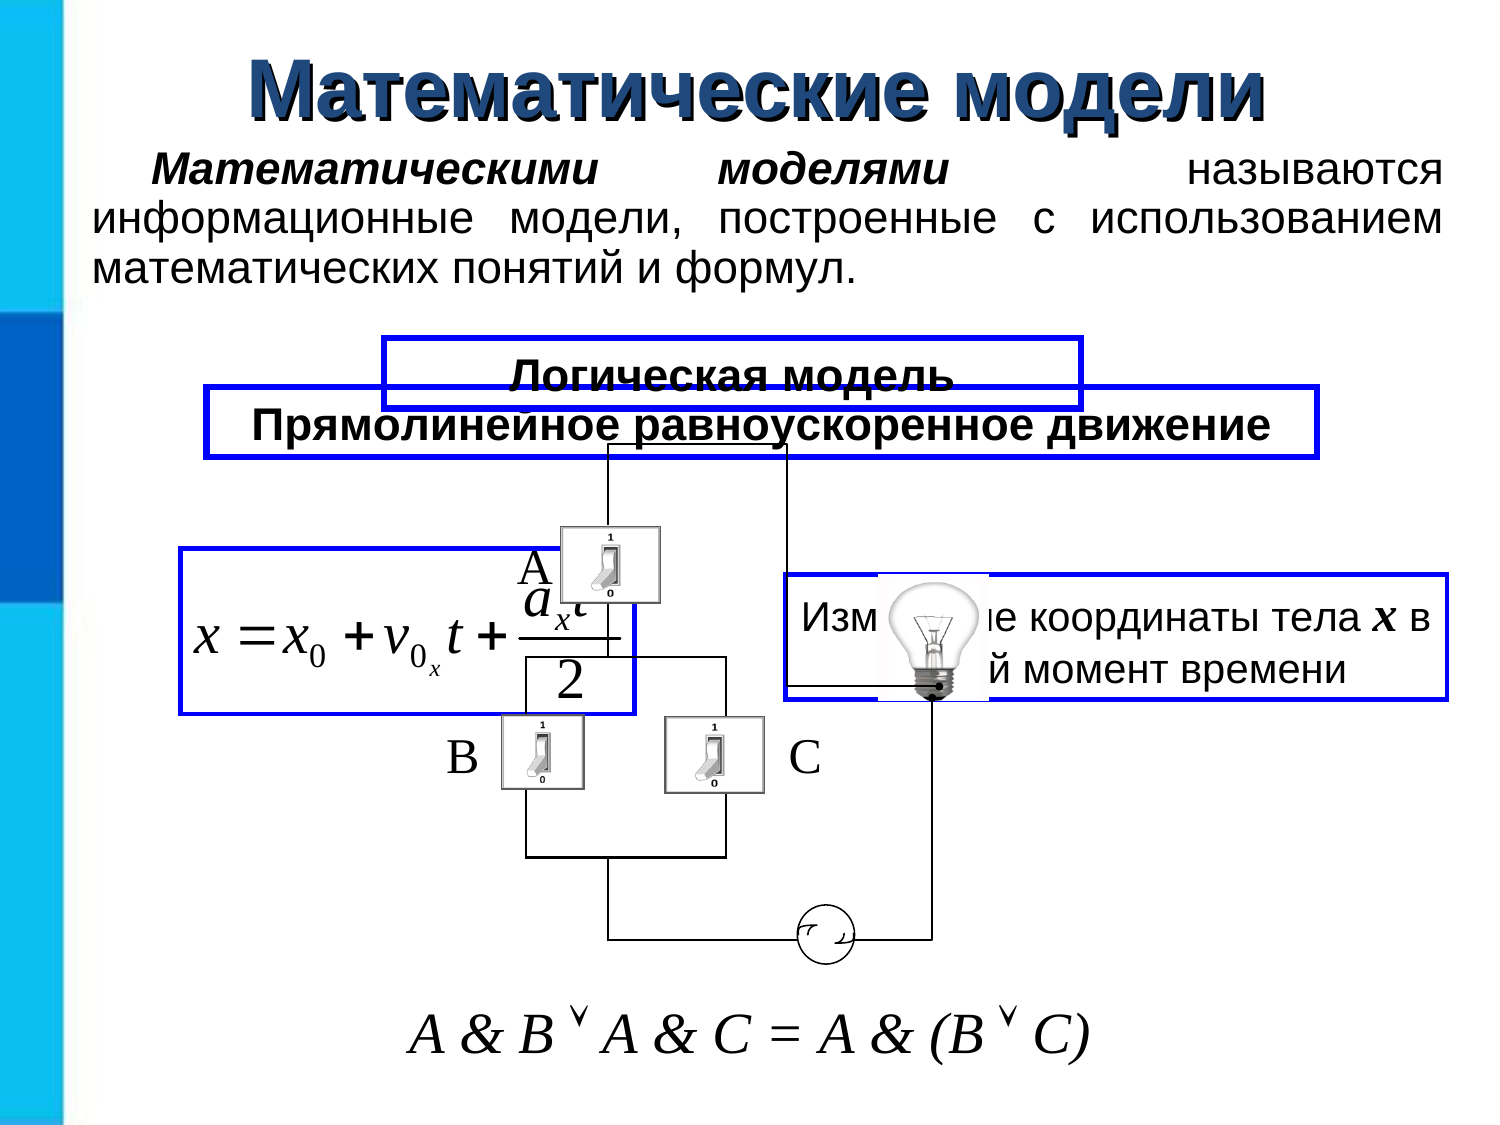

Математические модели
Математическими моделями называются информационные модели, построенные с использованием математических понятий и формул.
Логическая модель
Прямолинейное равноускоренное движение
А
В
С
Изменение координаты тела х в любой момент времени
A & B  A & C = A & (B  C)